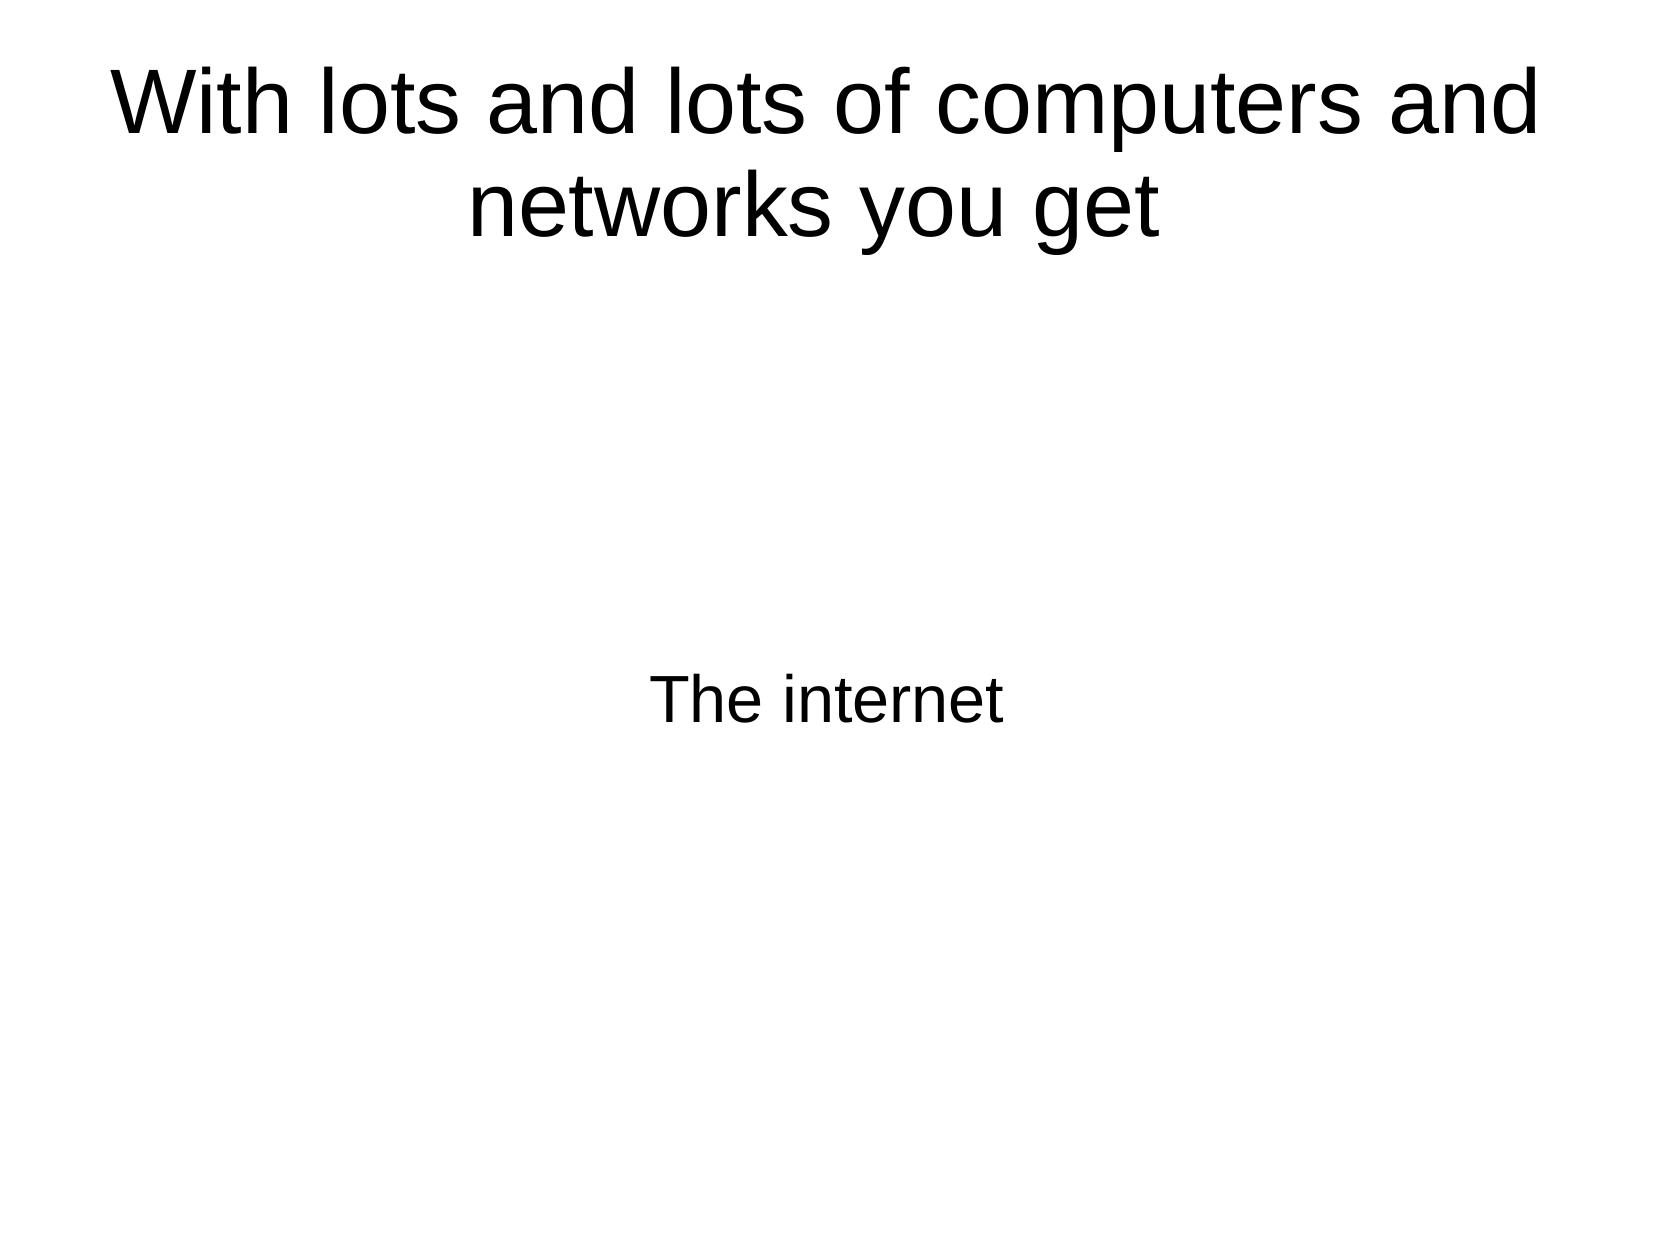

# With lots and lots of computers and networks you get
The internet